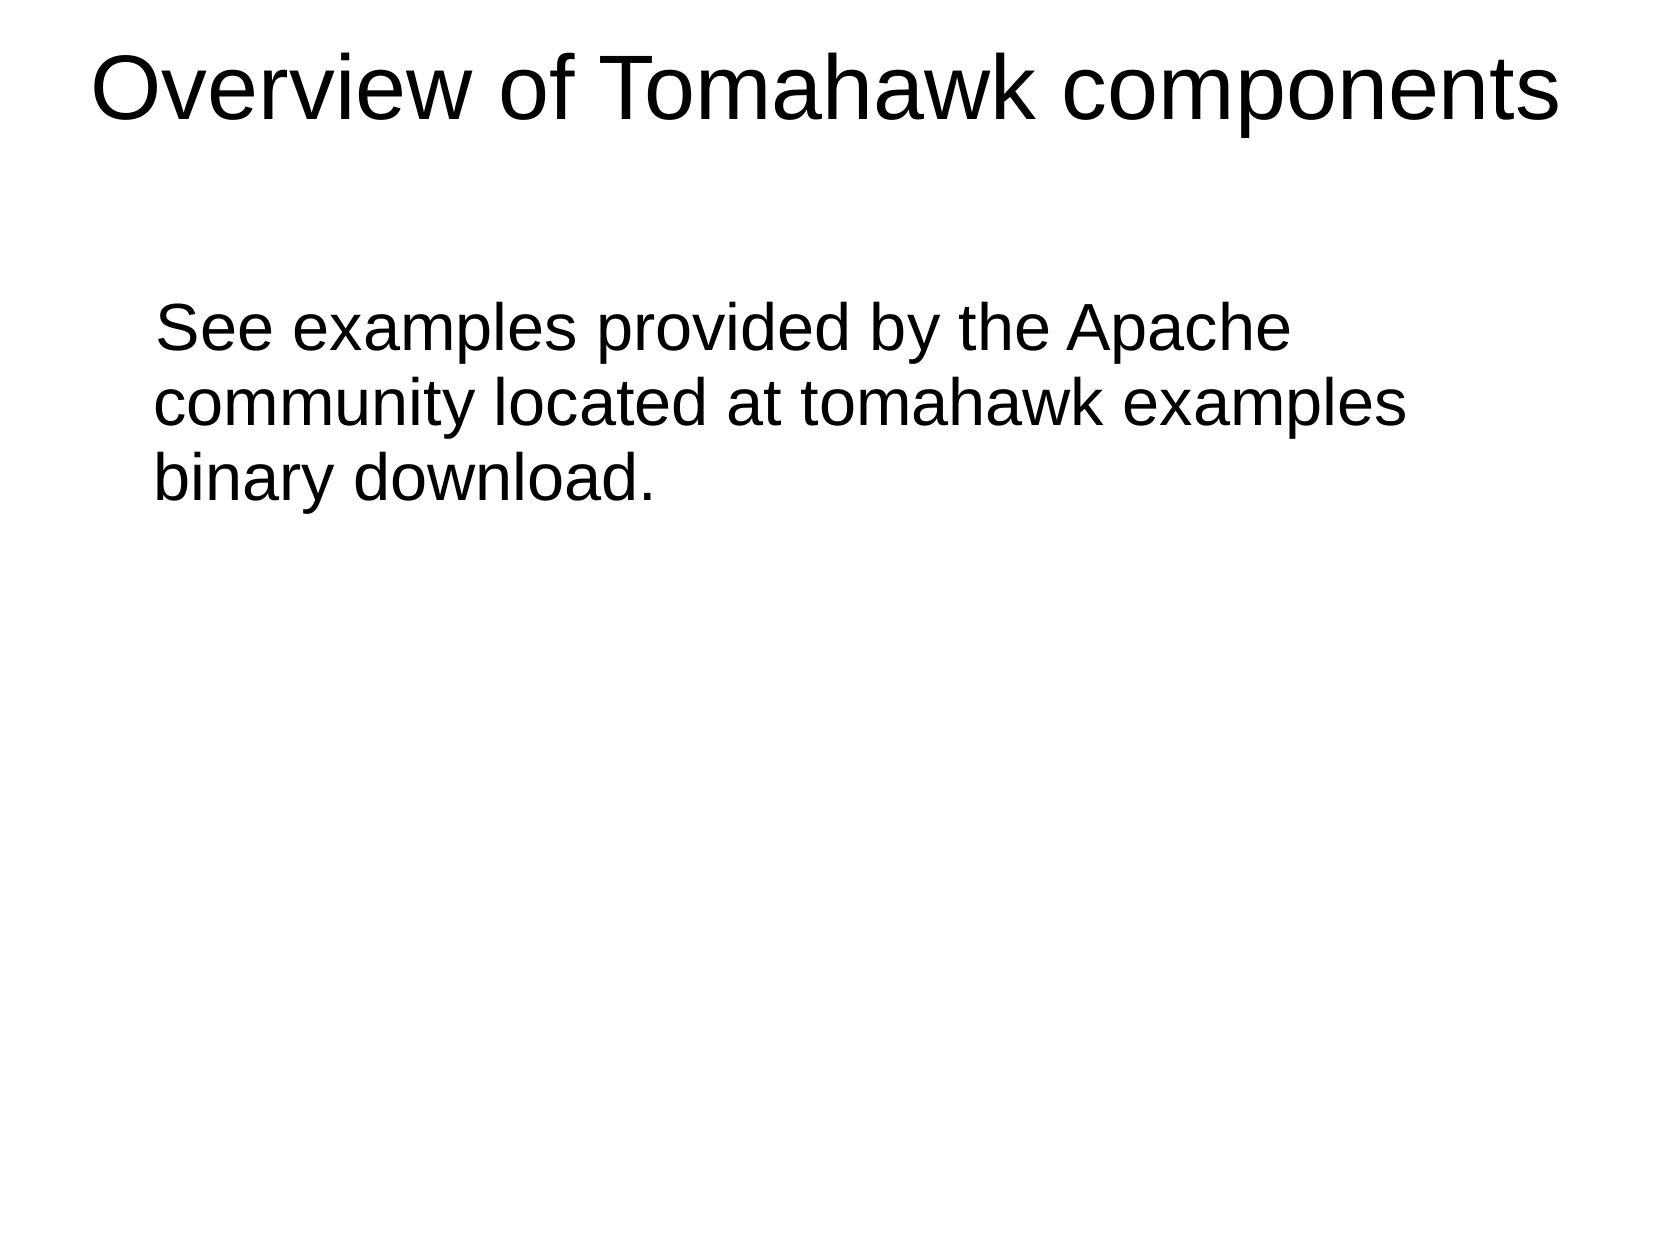

# Overview of Tomahawk components
 See examples provided by the Apache community located at tomahawk examples binary download.